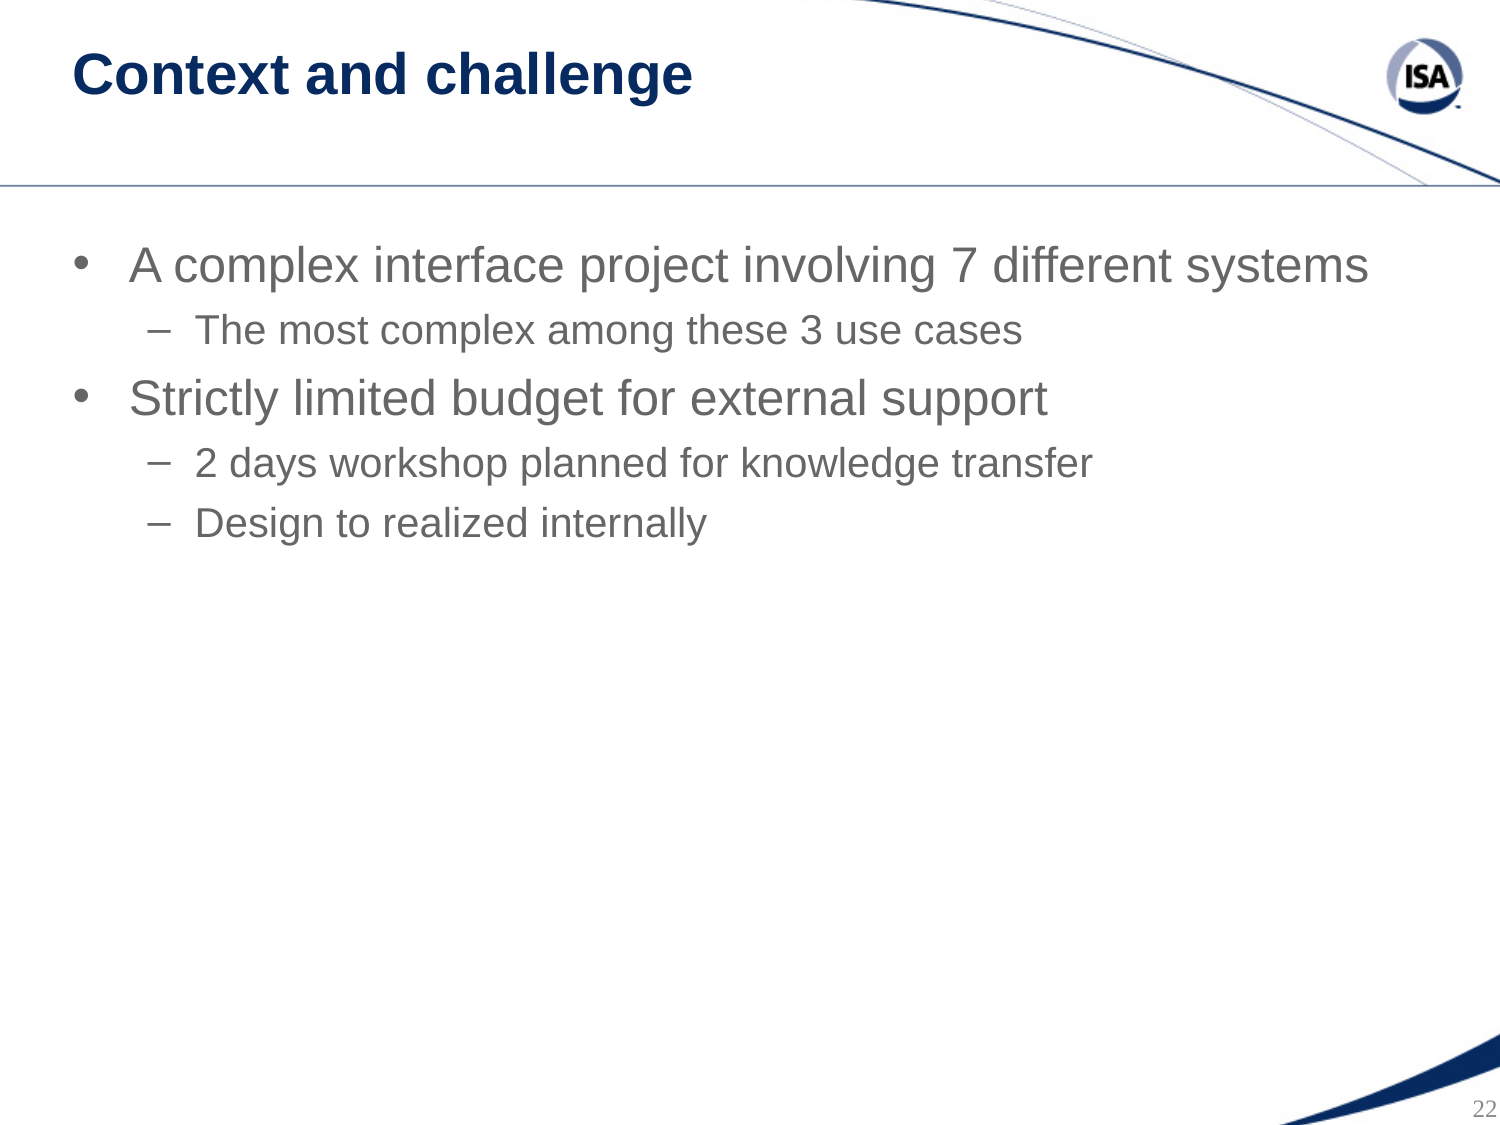

# Context and challenge
A complex interface project involving 7 different systems
The most complex among these 3 use cases
Strictly limited budget for external support
2 days workshop planned for knowledge transfer
Design to realized internally